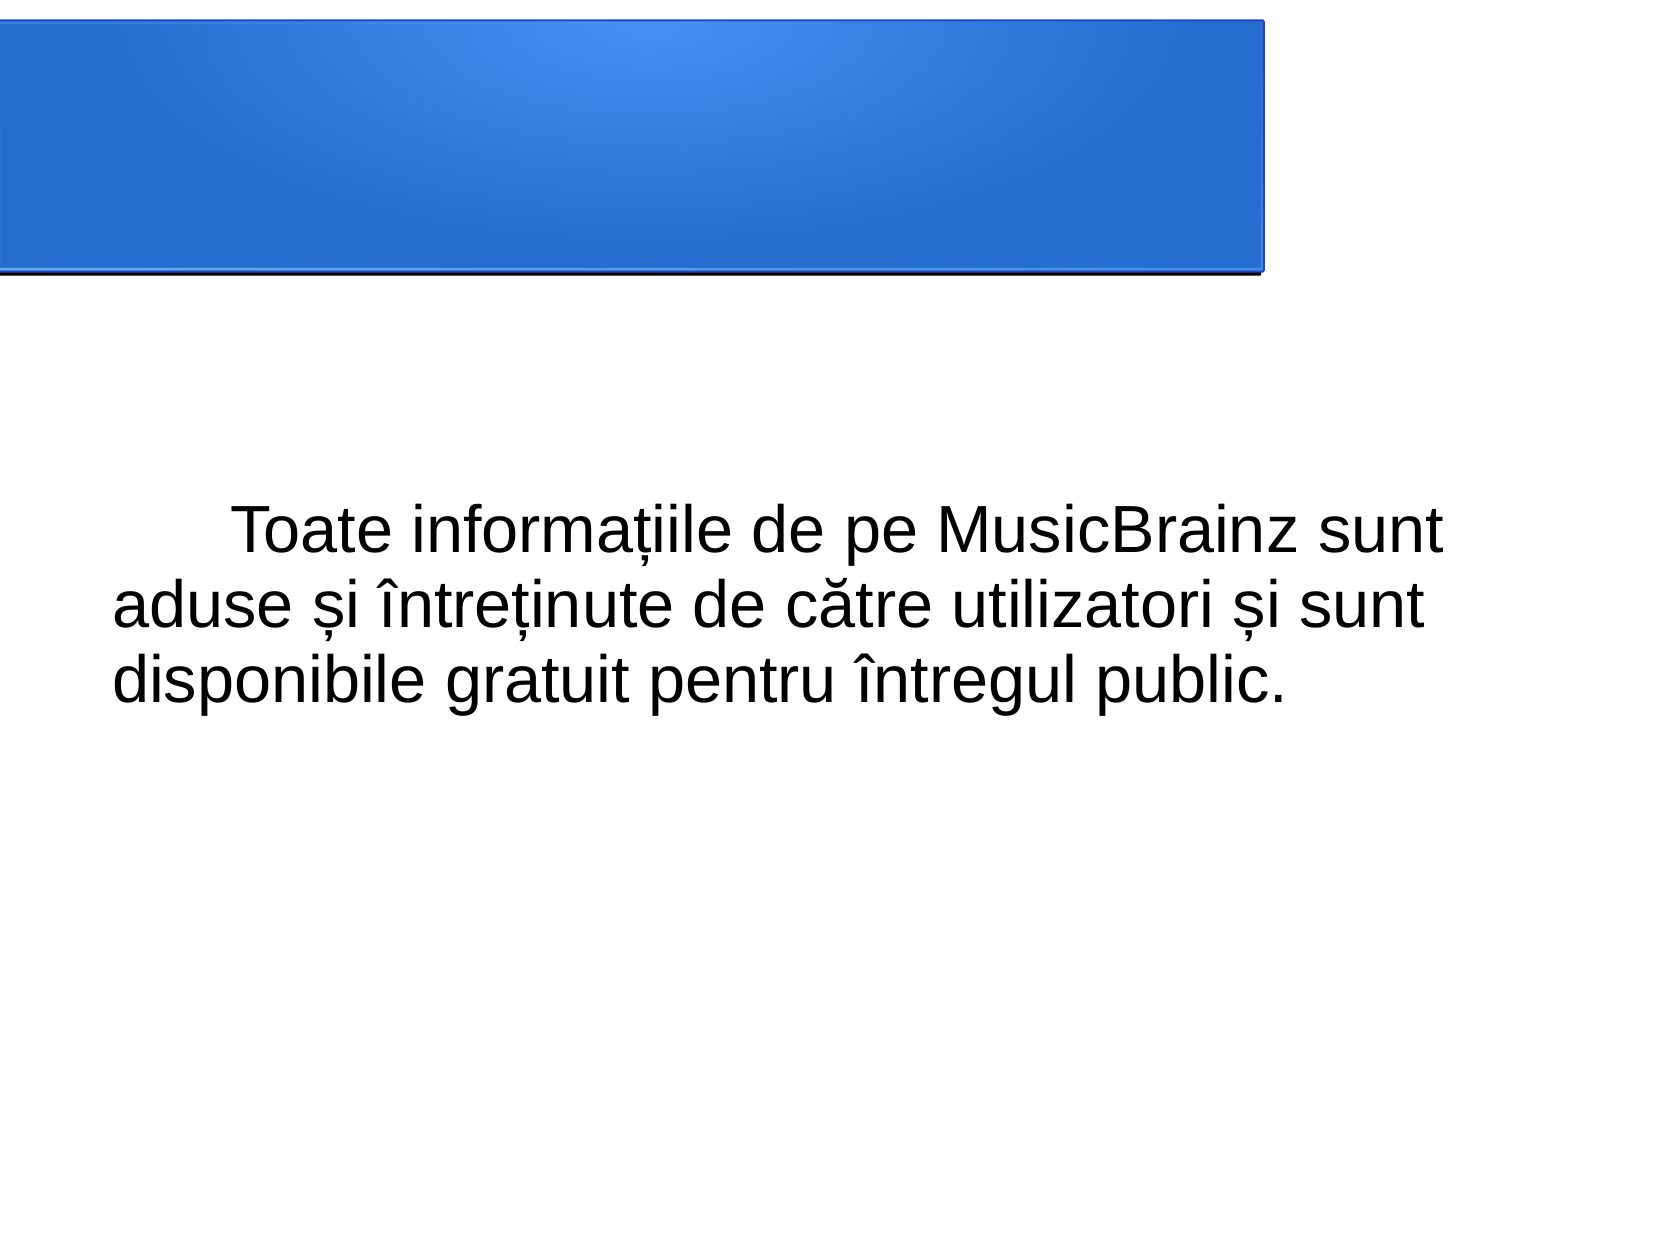

#
Toate informațiile de pe MusicBrainz sunt aduse și întreținute de către utilizatori și sunt disponibile gratuit pentru întregul public.